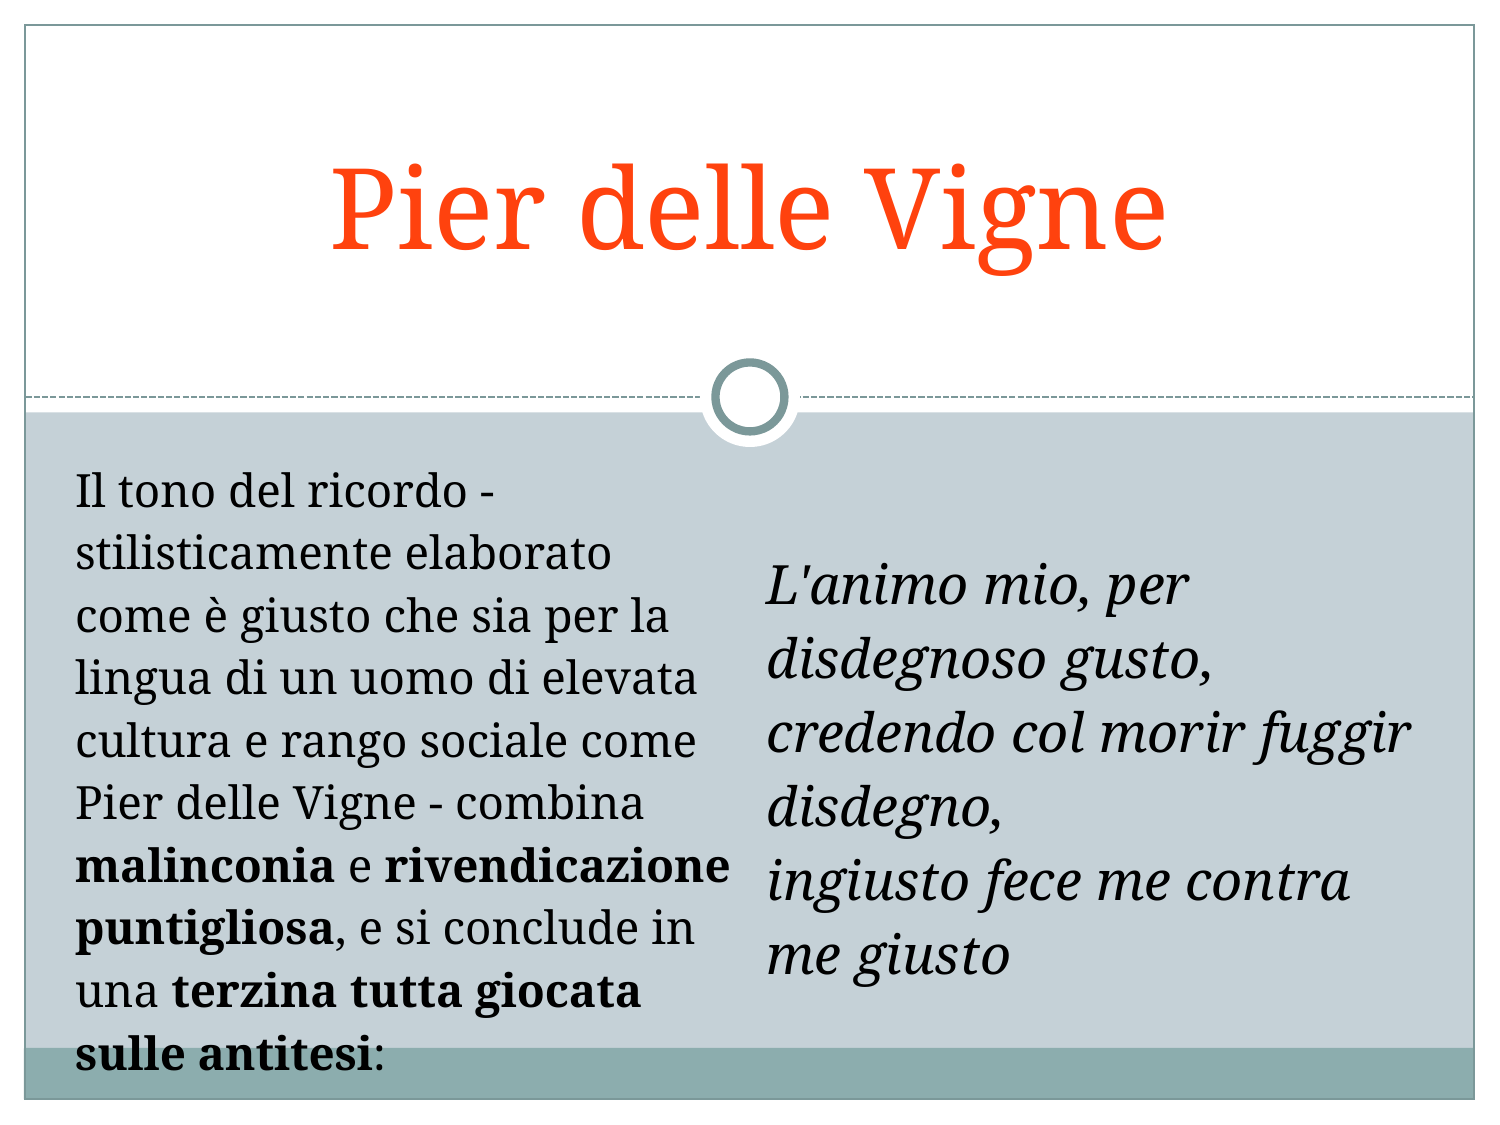

Pier delle Vigne
# Il tono del ricordo - stilisticamente elaborato come è giusto che sia per la lingua di un uomo di elevata cultura e rango sociale come Pier delle Vigne - combina malinconia e rivendicazione puntigliosa, e si conclude in una terzina tutta giocata sulle antitesi:
L'animo mio, per disdegnoso gusto,
credendo col morir fuggir disdegno,
ingiusto fece me contra me giusto